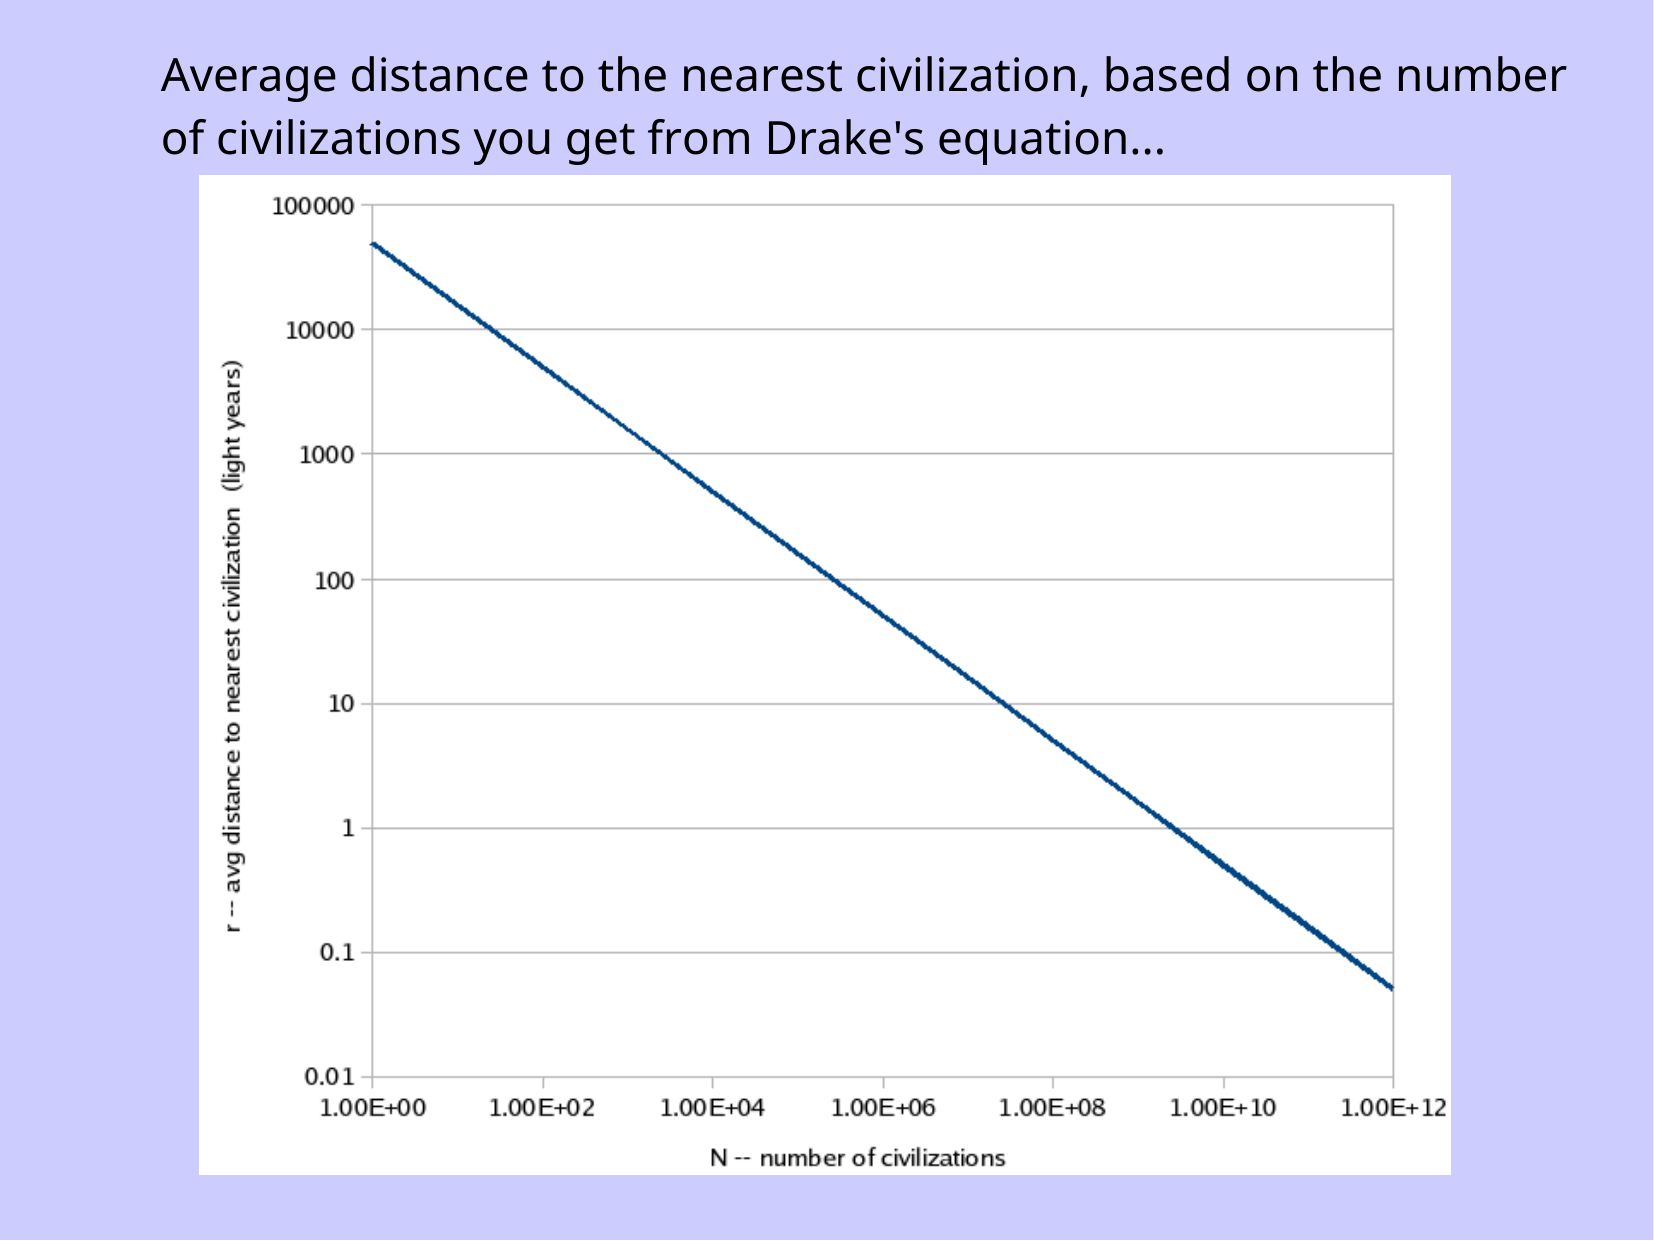

Average distance to the nearest civilization, based on the number
of civilizations you get from Drake's equation...